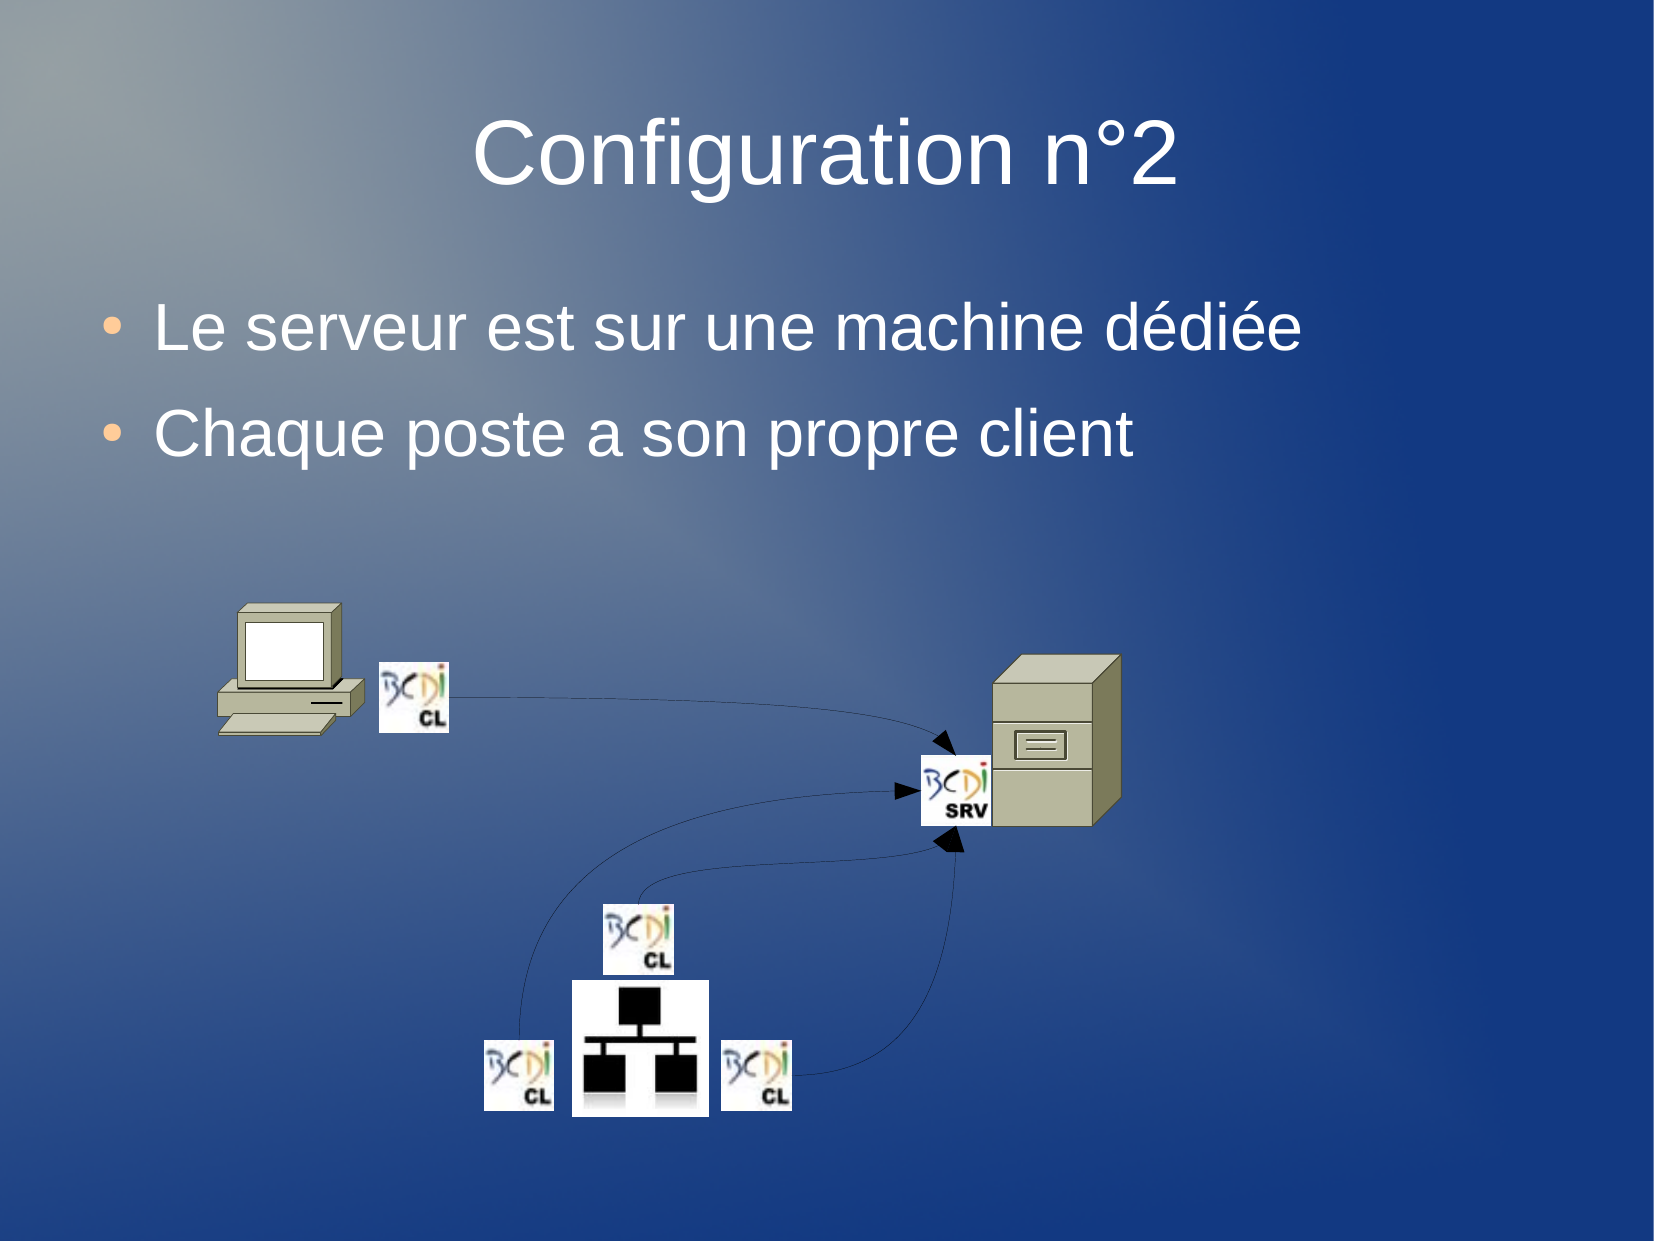

# Configuration n°2
Le serveur est sur une machine dédiée
Chaque poste a son propre client